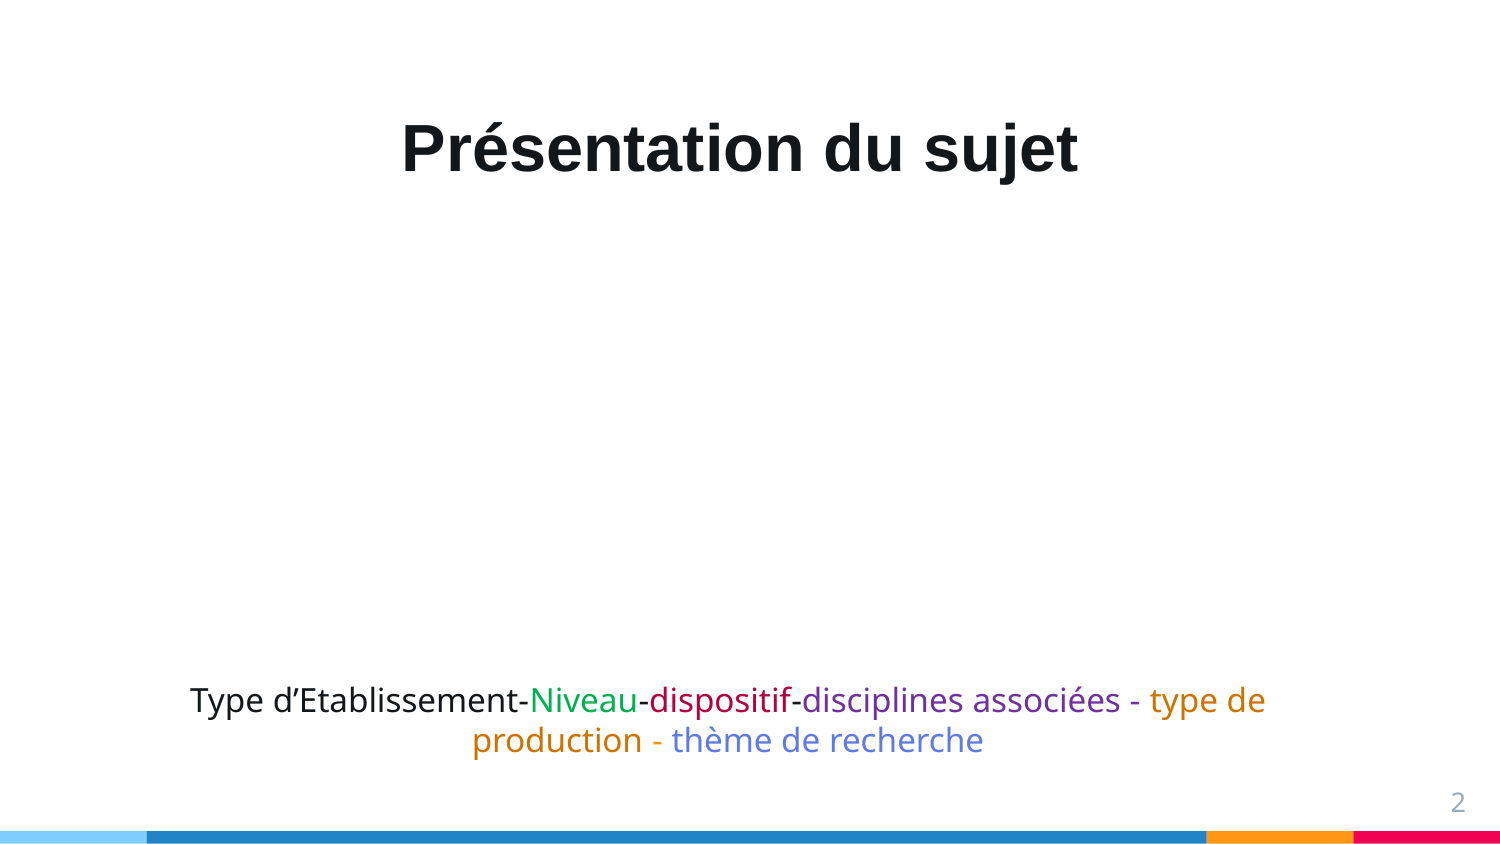

# Présentation du sujet
Type d’Etablissement-Niveau-dispositif-disciplines associées - type de production - thème de recherche